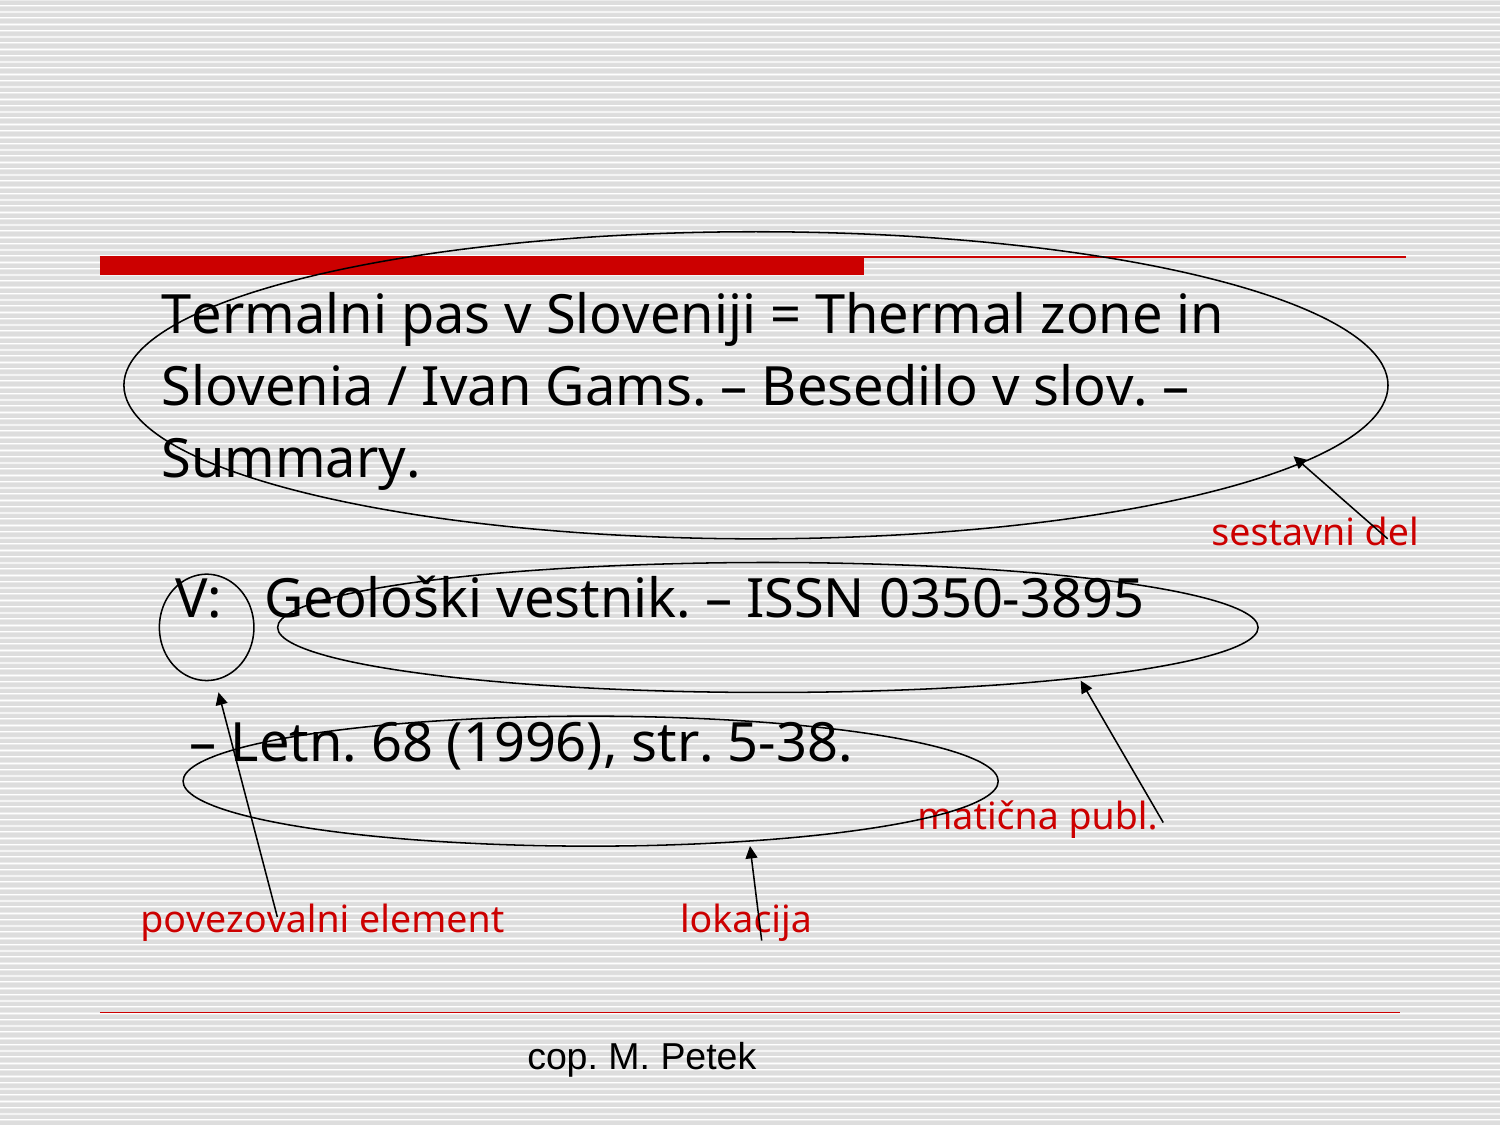

# Termalni pas v Sloveniji = Thermal zone in
 Slovenia / Ivan Gams. – Besedilo v slov. –
 Summary.
								 sestavni del
 V: Geološki vestnik. – ISSN 0350-3895
 – Letn. 68 (1996), str. 5-38.
 matična publ.
 povezovalni element lokacija
cop. M. Petek